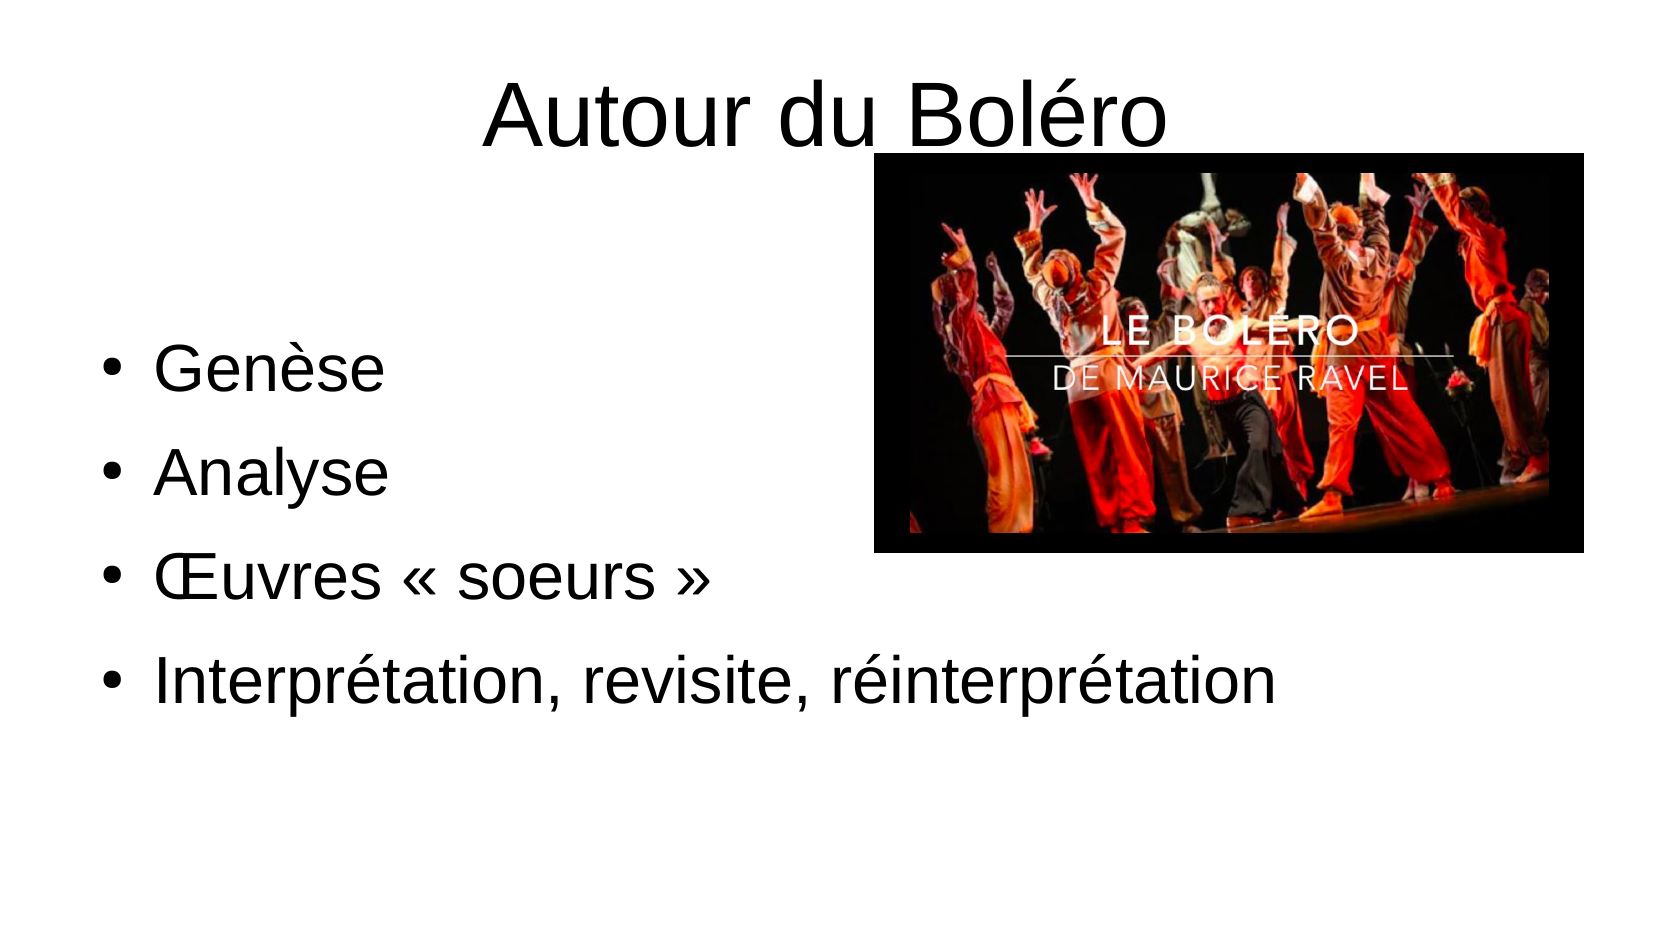

# Autour du Boléro
Genèse
Analyse
Œuvres « soeurs »
Interprétation, revisite, réinterprétation